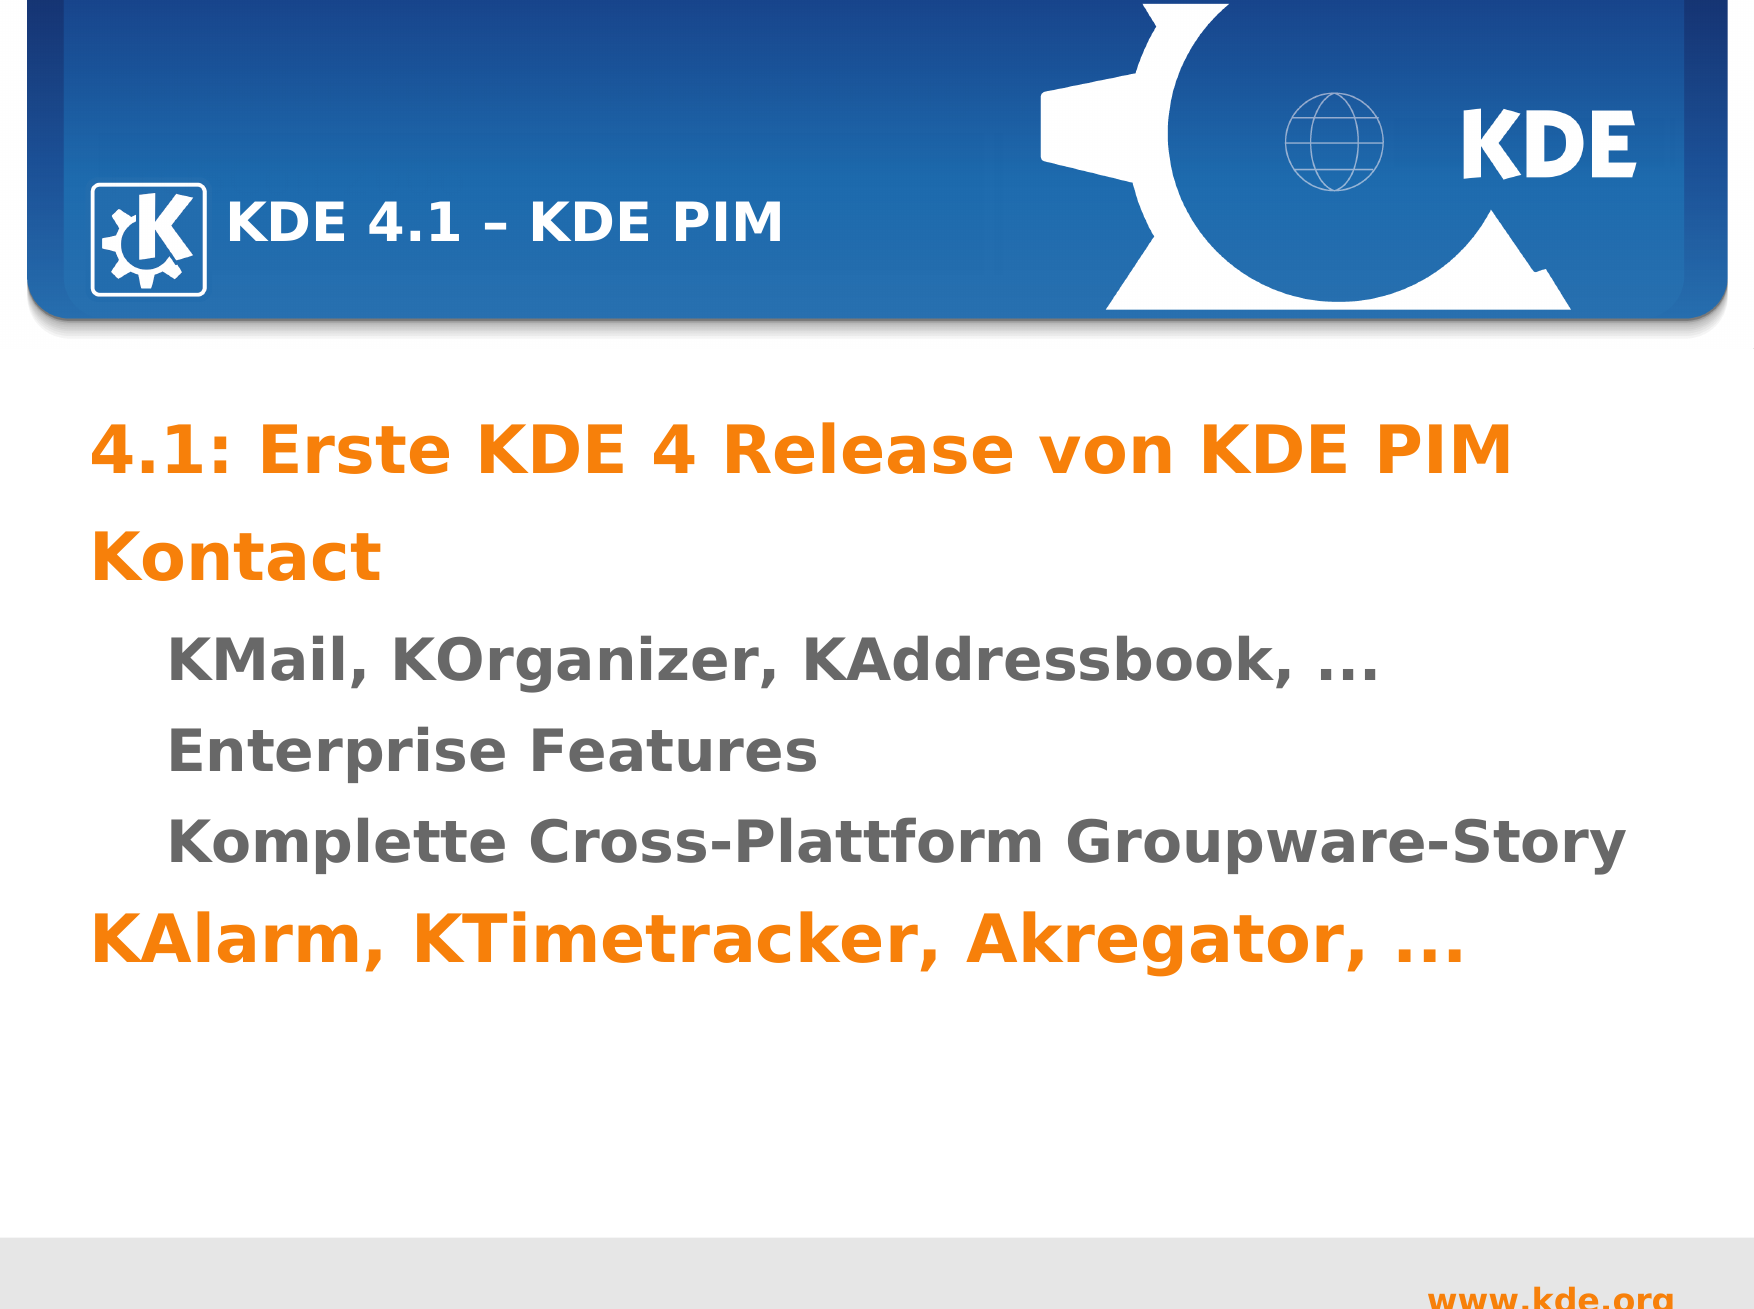

# KDE 4.1 – KDE PIM
4.1: Erste KDE 4 Release von KDE PIM
Kontact
KMail, KOrganizer, KAddressbook, ...
Enterprise Features
Komplette Cross-Plattform Groupware-Story
KAlarm, KTimetracker, Akregator, ...